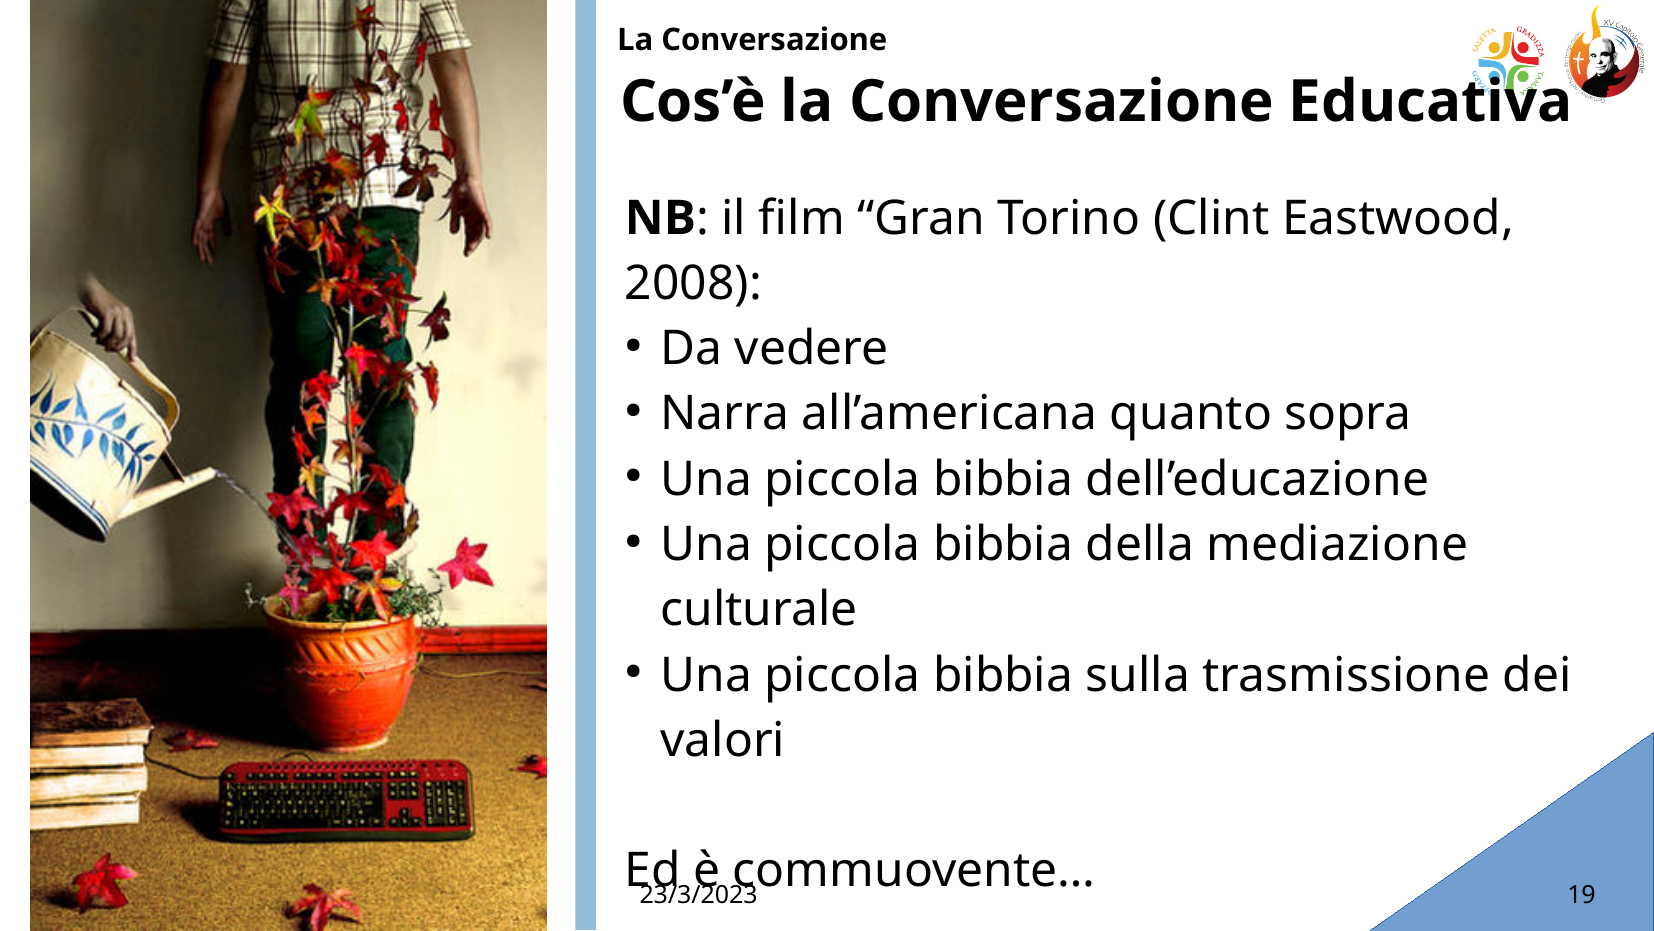

La Conversazione
Cos’è la Conversazione Educativa
# NB: il film “Gran Torino (Clint Eastwood, 2008):
Da vedere
Narra all’americana quanto sopra
Una piccola bibbia dell’educazione
Una piccola bibbia della mediazione culturale
Una piccola bibbia sulla trasmissione dei valori
Ed è commuovente…